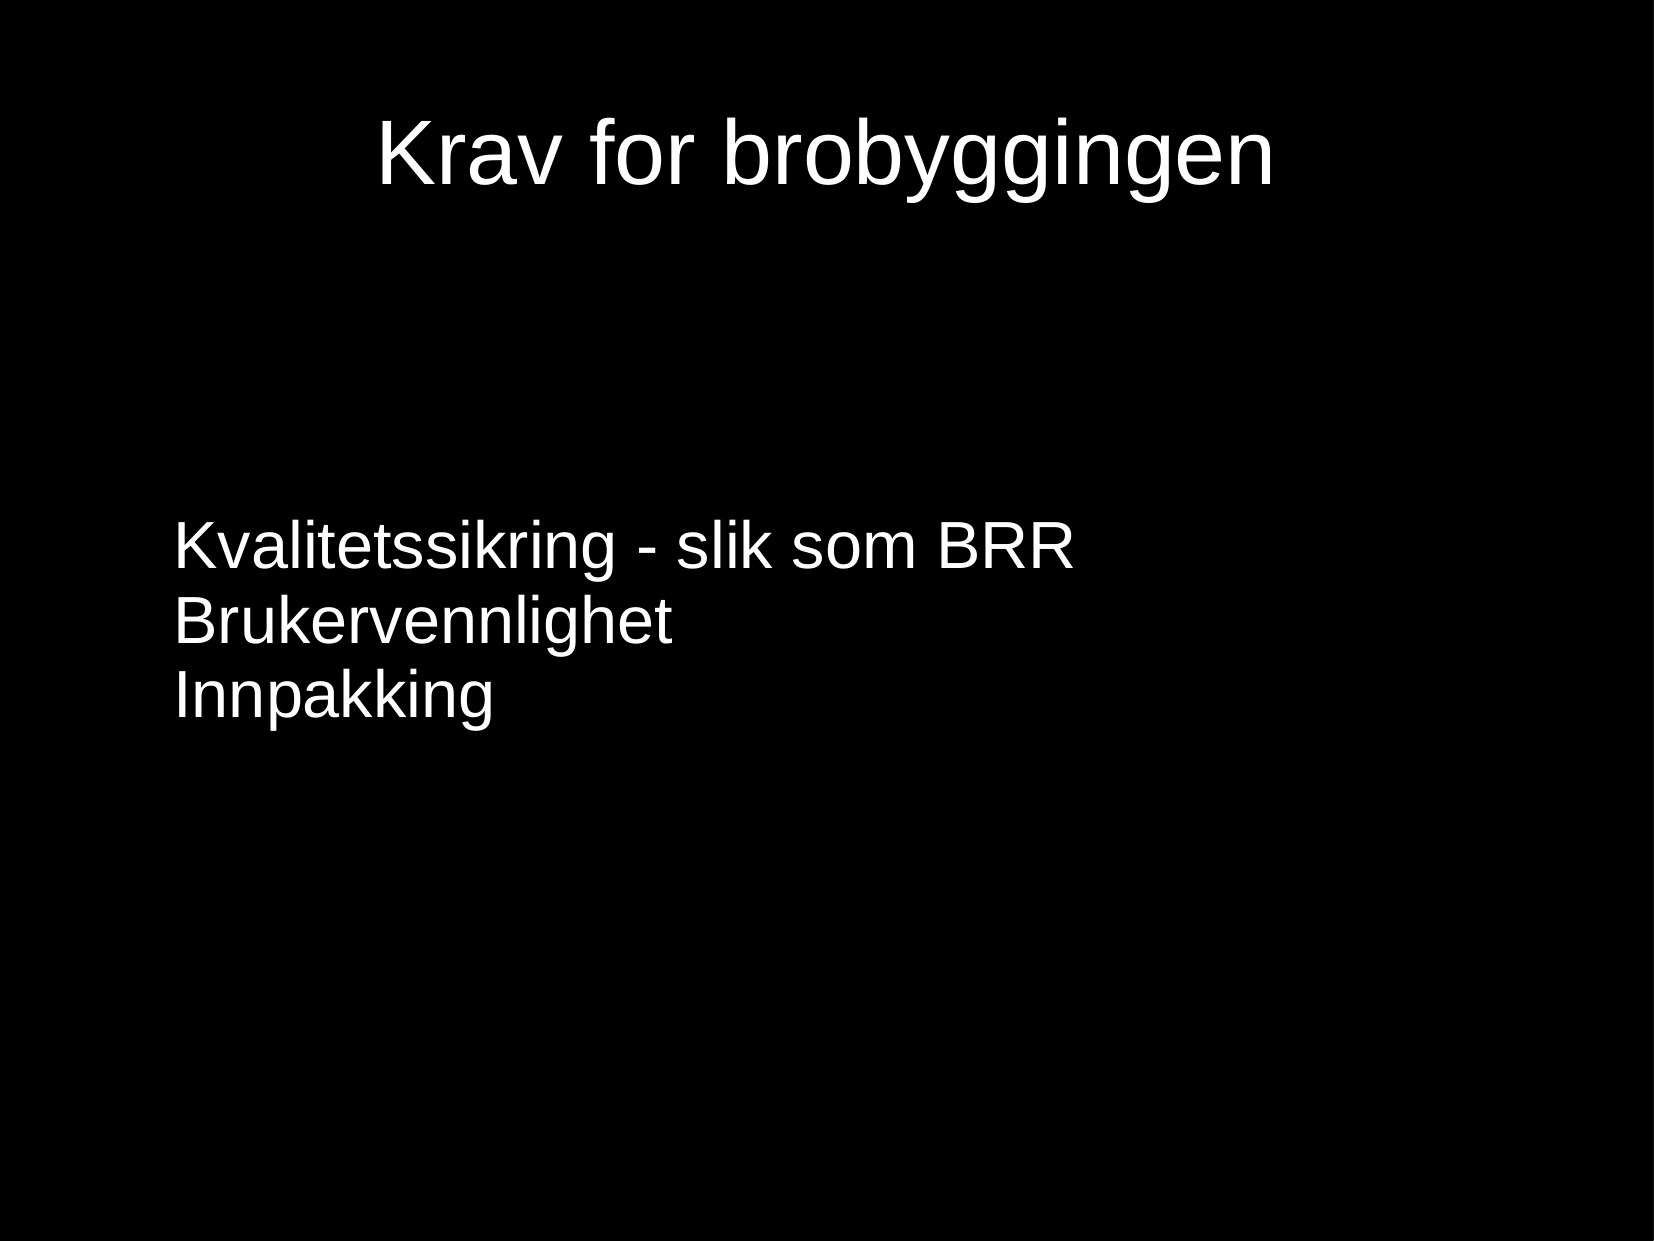

Kvalitetssikring - slik som BRR
 Brukervennlighet
 Innpakking
# Krav for brobyggingen